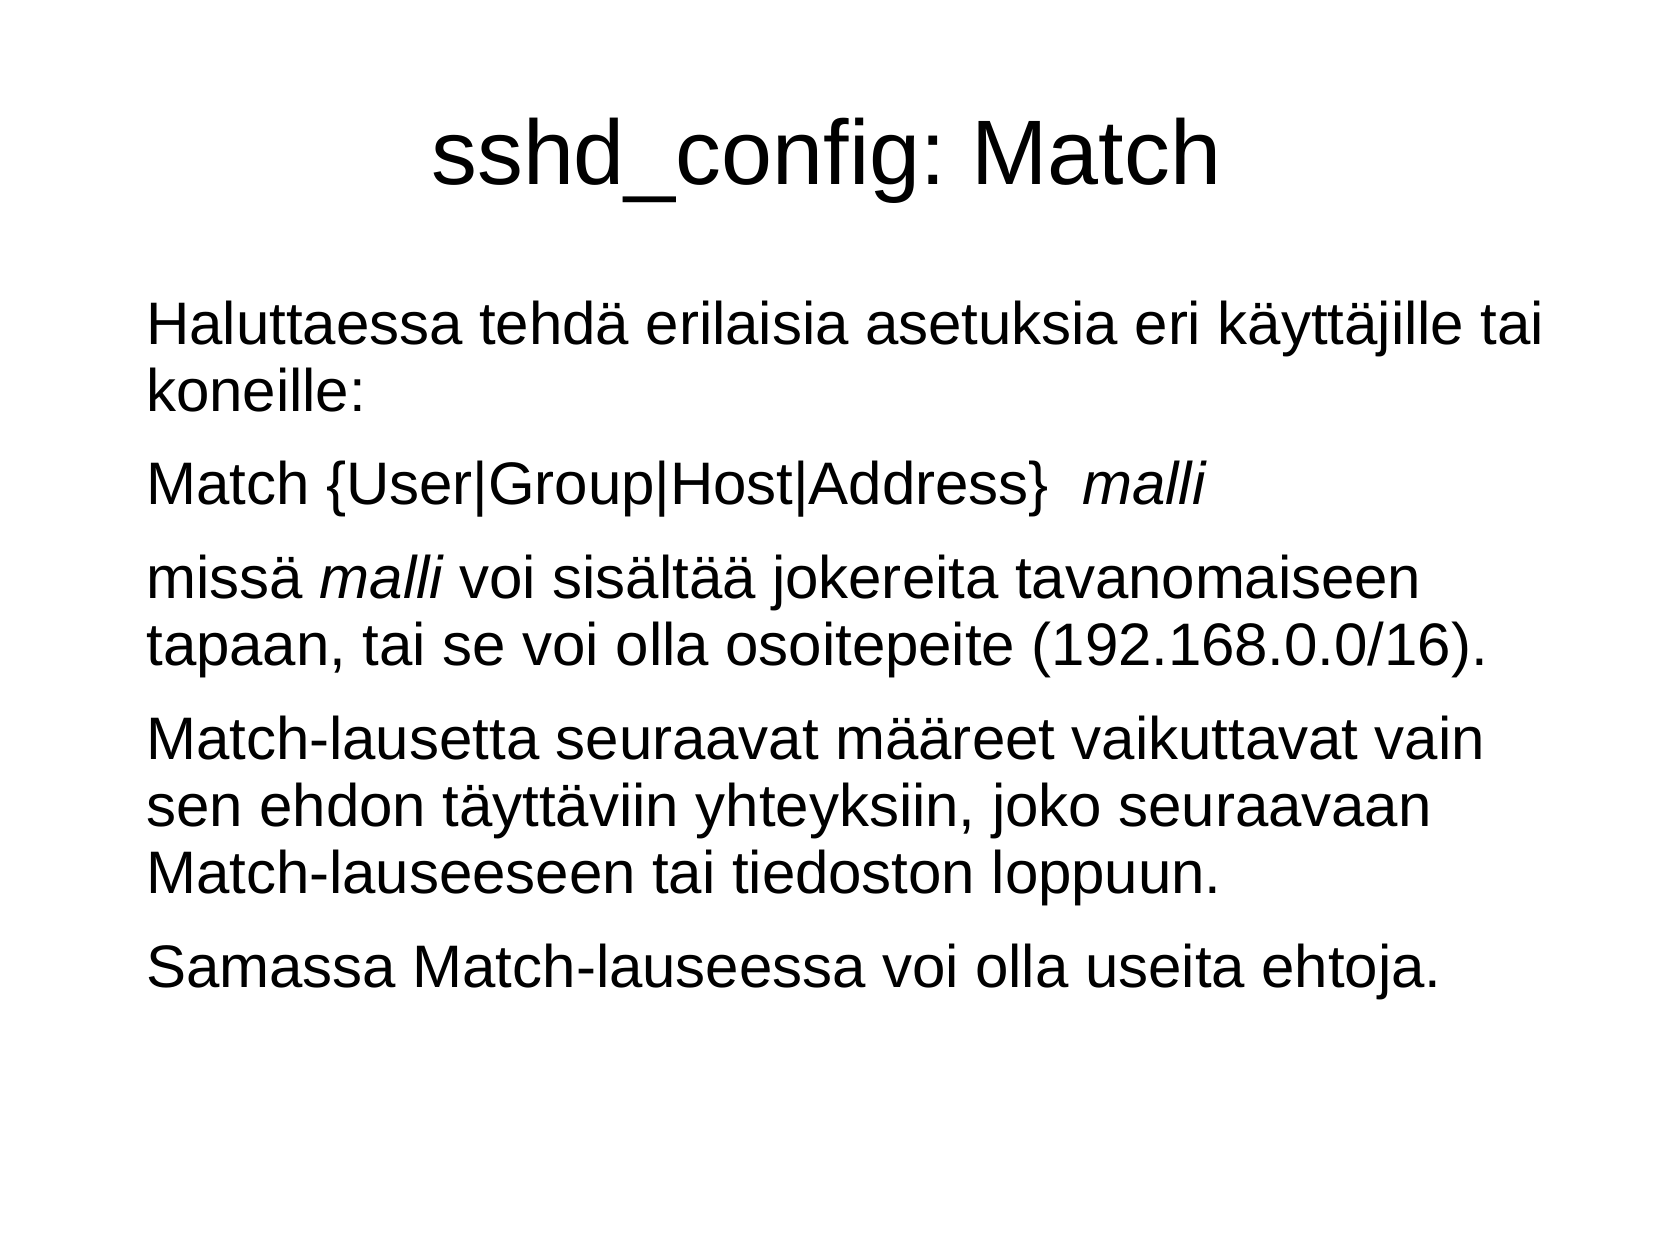

# sshd_config: Match
Haluttaessa tehdä erilaisia asetuksia eri käyttäjille tai koneille:
Match {User|Group|Host|Address} malli
missä malli voi sisältää jokereita tavanomaiseen tapaan, tai se voi olla osoitepeite (192.168.0.0/16).
Match-lausetta seuraavat määreet vaikuttavat vain sen ehdon täyttäviin yhteyksiin, joko seuraavaan Match-lauseeseen tai tiedoston loppuun.
Samassa Match-lauseessa voi olla useita ehtoja.